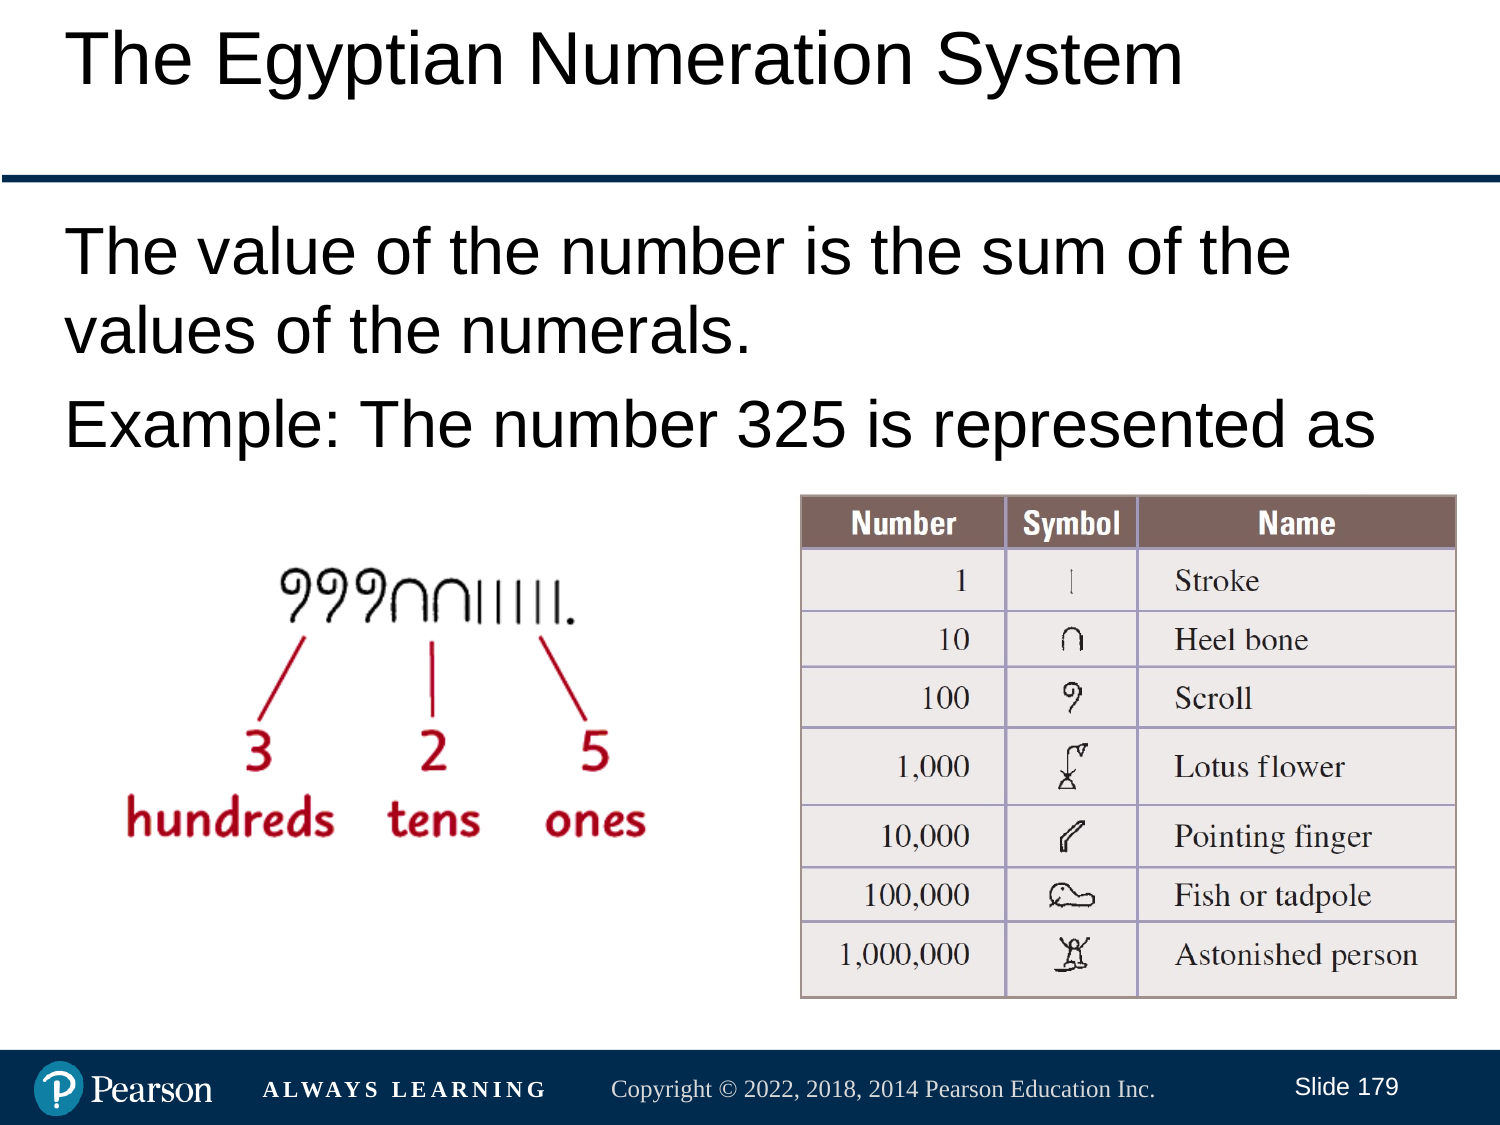

# The Egyptian Numeration System
The value of the number is the sum of the values of the numerals.
Example: The number 325 is represented as